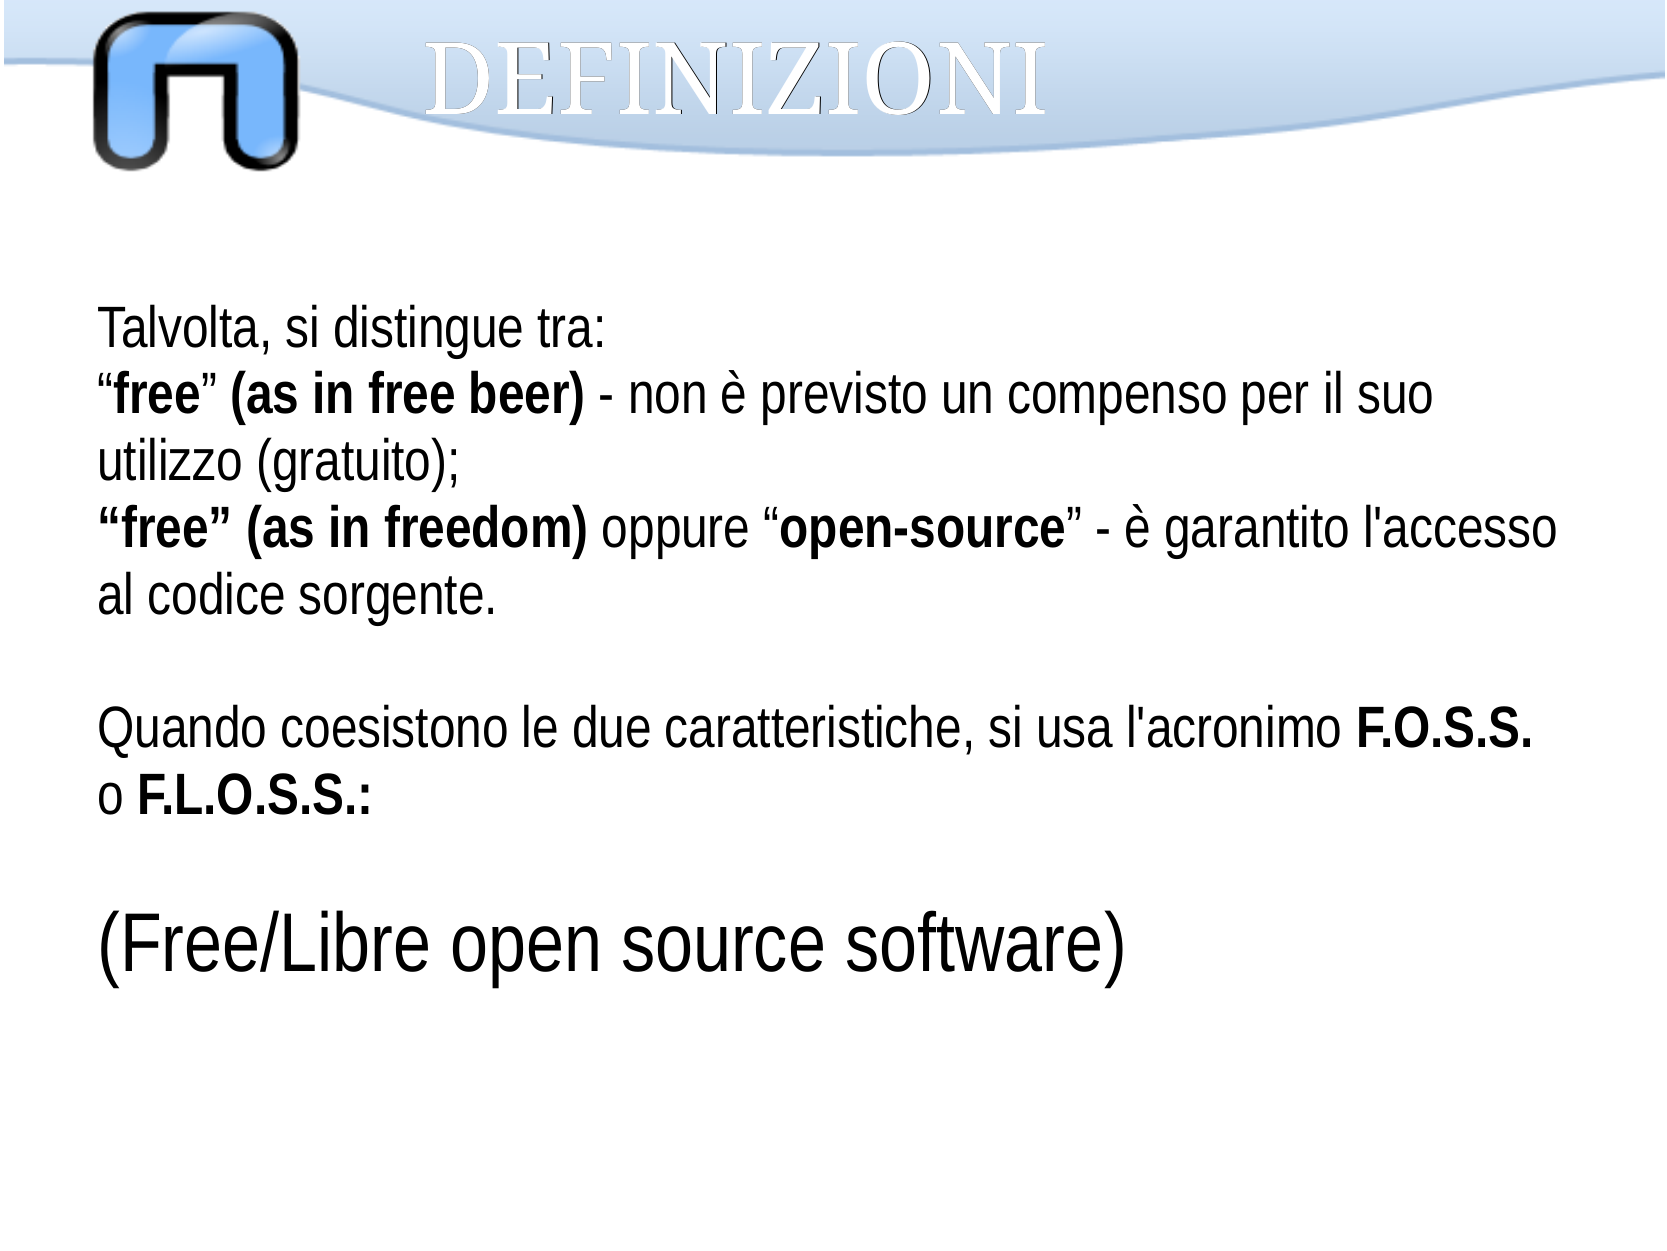

DEFINIZIONI
# Talvolta, si distingue tra: “free” (as in free beer) - non è previsto un compenso per il suo utilizzo (gratuito); “free” (as in freedom) oppure “open-source” - è garantito l'accesso al codice sorgente. Quando coesistono le due caratteristiche, si usa l'acronimo F.O.S.S. o F.L.O.S.S.: (Free/Libre open source software)